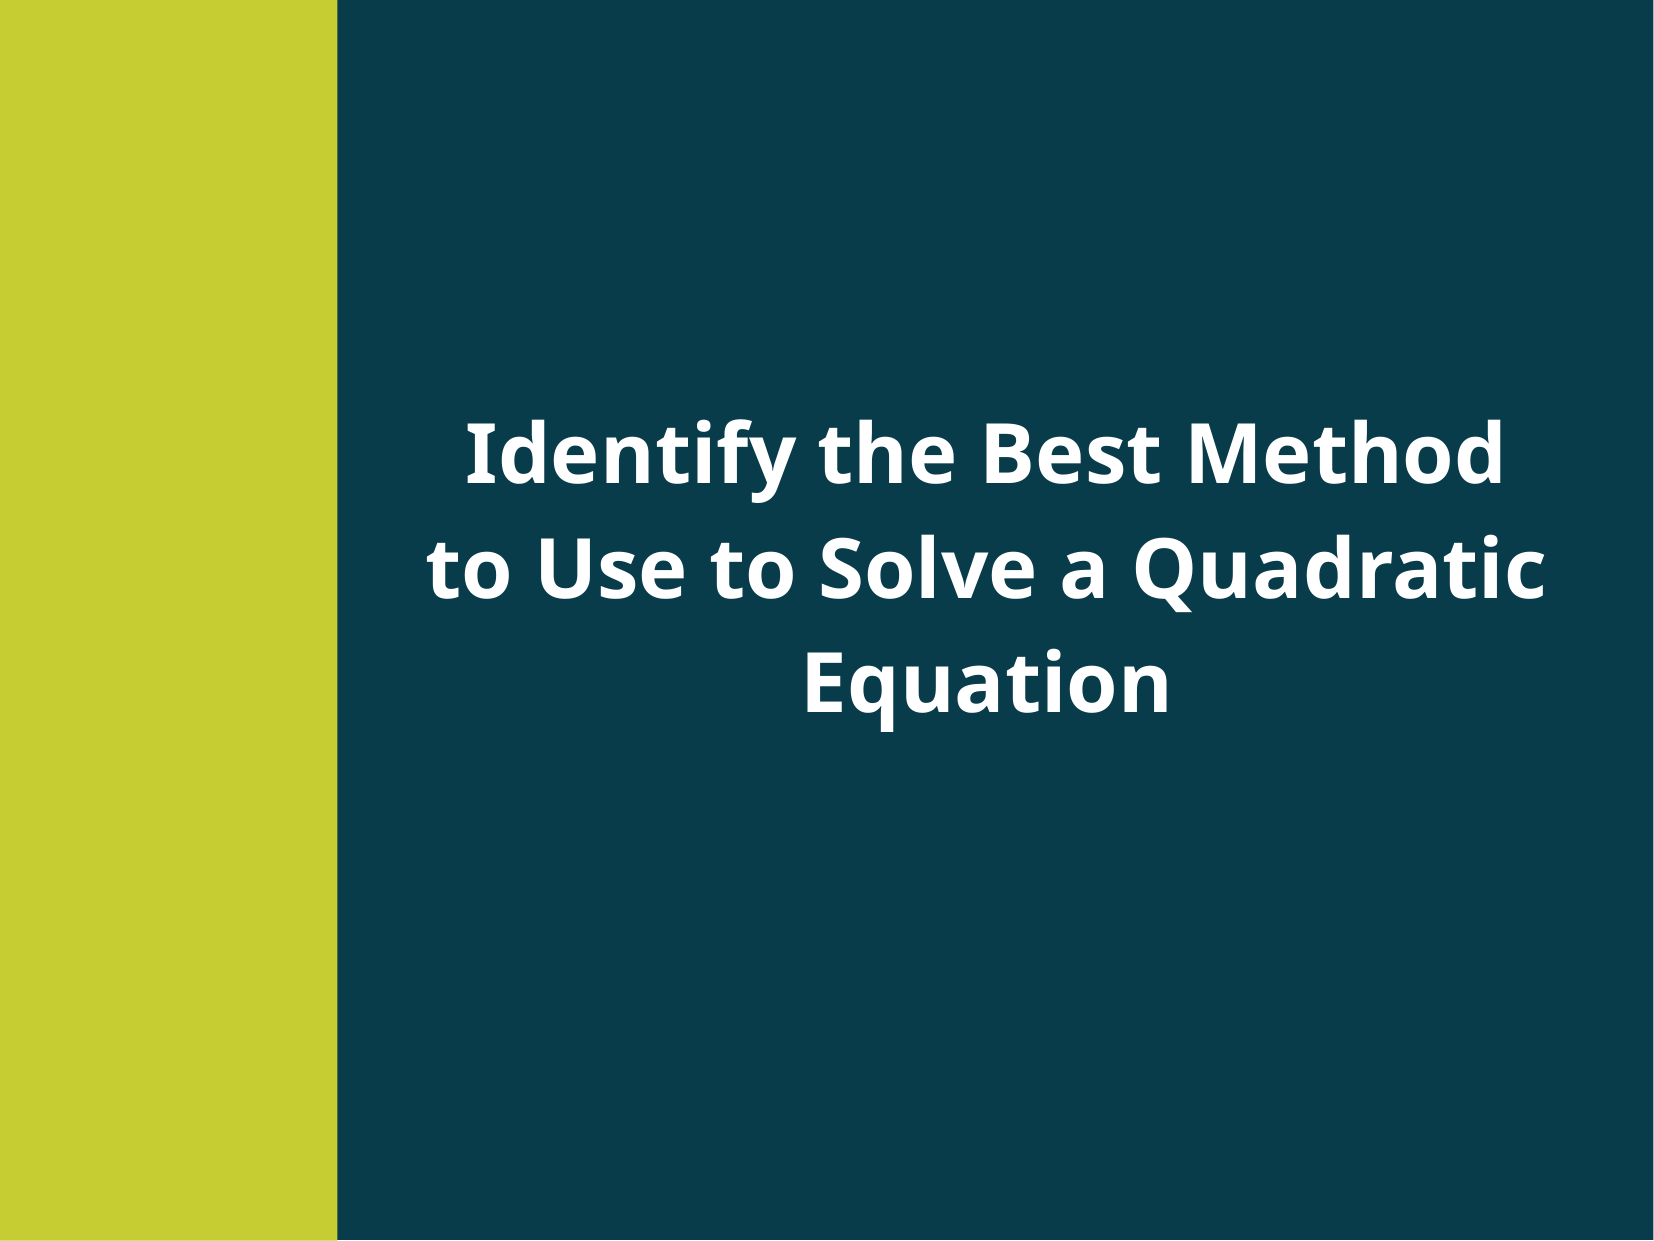

# Identify the Best Method to Use to Solve a Quadratic Equation